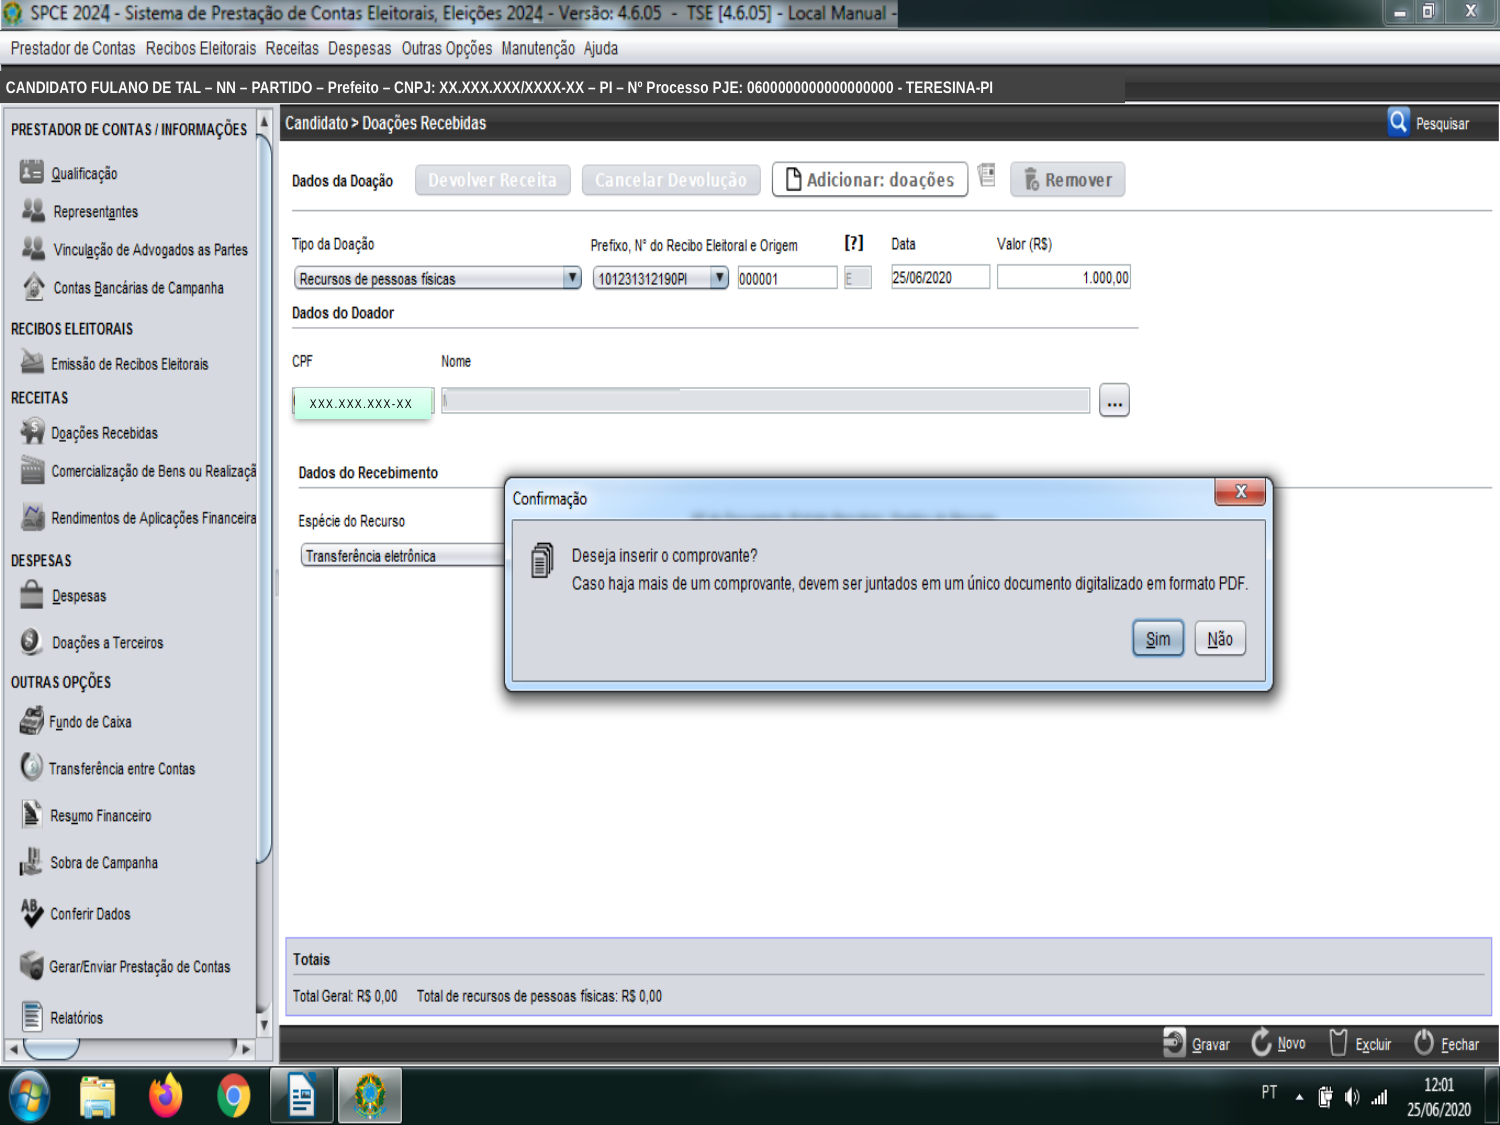

CANDIDATO FULANO DE TAL – NN – PARTIDO – Prefeito – CNPJ: XX.XXX.XXX/XXXX-XX – PI – Nº Processo PJE: 0600000000000000000 - TERESINA-PI
PRESTAÇÃO DE CONTAS – ELEIÇÕES 2020
SISTEMA DE PRESTAÇÃO DE CONTAS DE CAMPANHA
 SPCE
XXX.XXX.XXX-XX